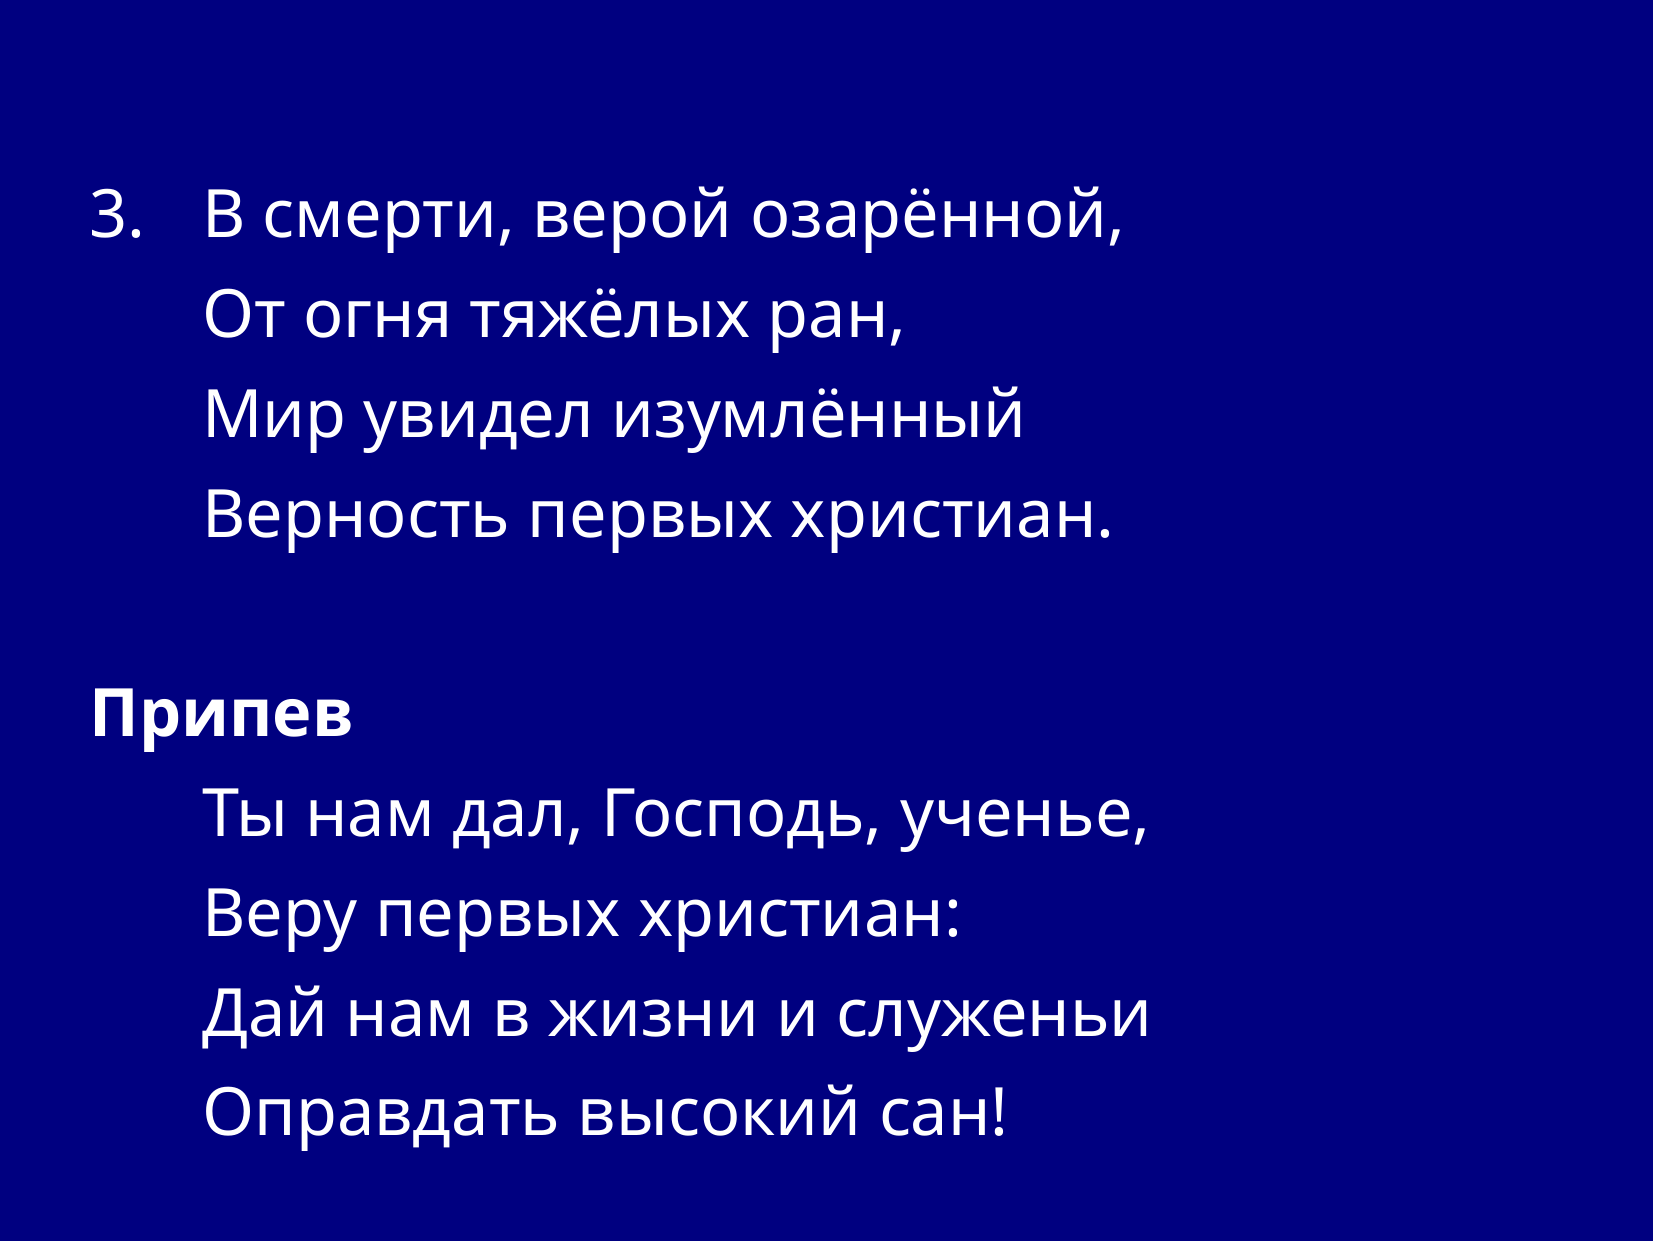

3.	В смерти, верой озарённой,
	От огня тяжёлых ран,
	Мир увидел изумлённый
	Верность первых христиан.
Припев
	Ты нам дал, Господь, ученье,
	Веру первых христиан:
	Дай нам в жизни и служеньи
	Оправдать высокий сан!